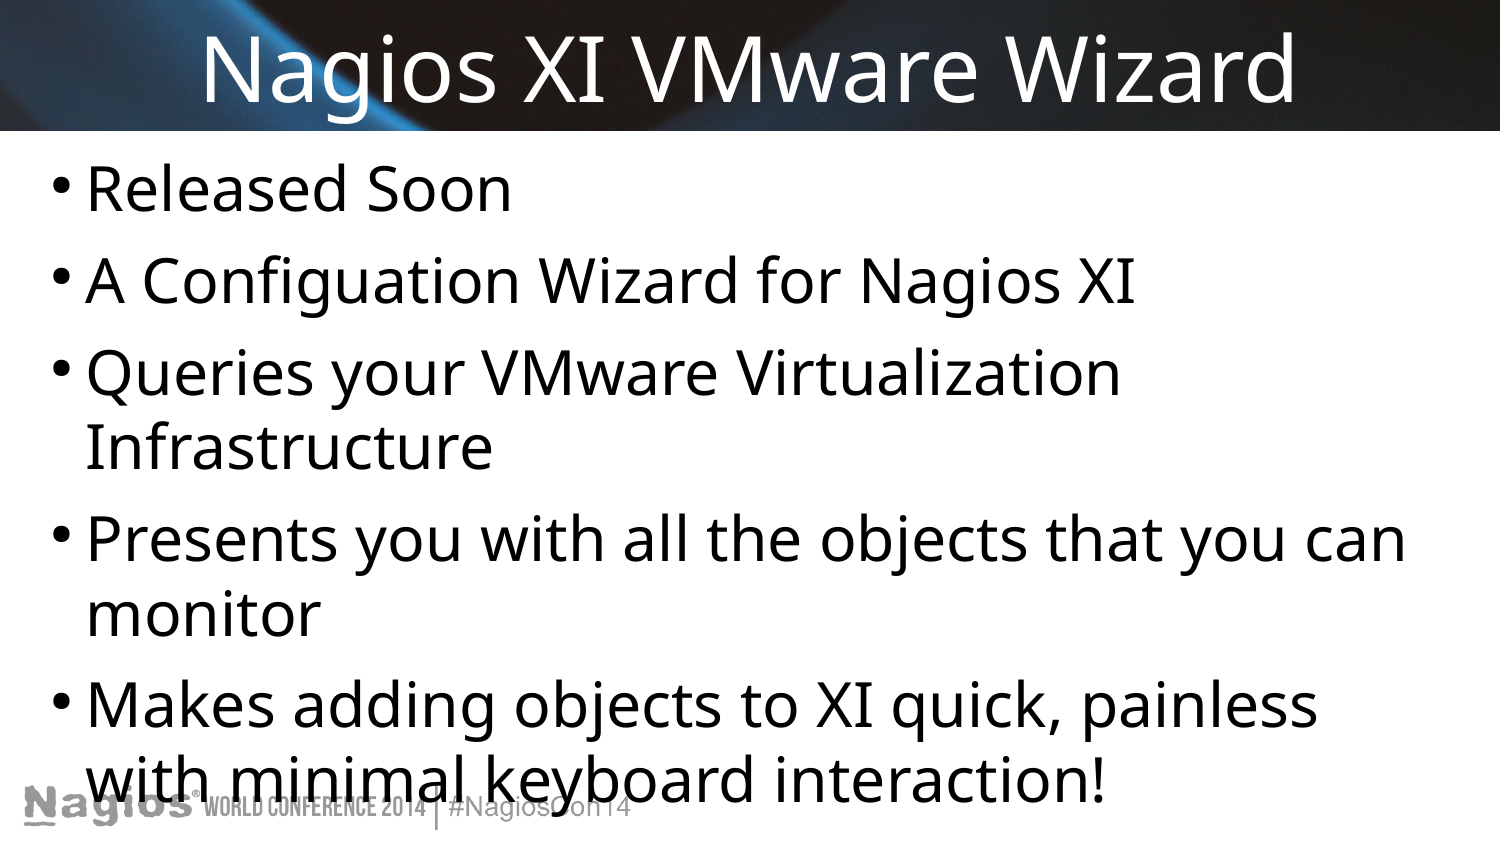

# Nagios XI VMware Wizard
Released Soon
A Configuation Wizard for Nagios XI
Queries your VMware Virtualization Infrastructure
Presents you with all the objects that you can monitor
Makes adding objects to XI quick, painless with minimal keyboard interaction!